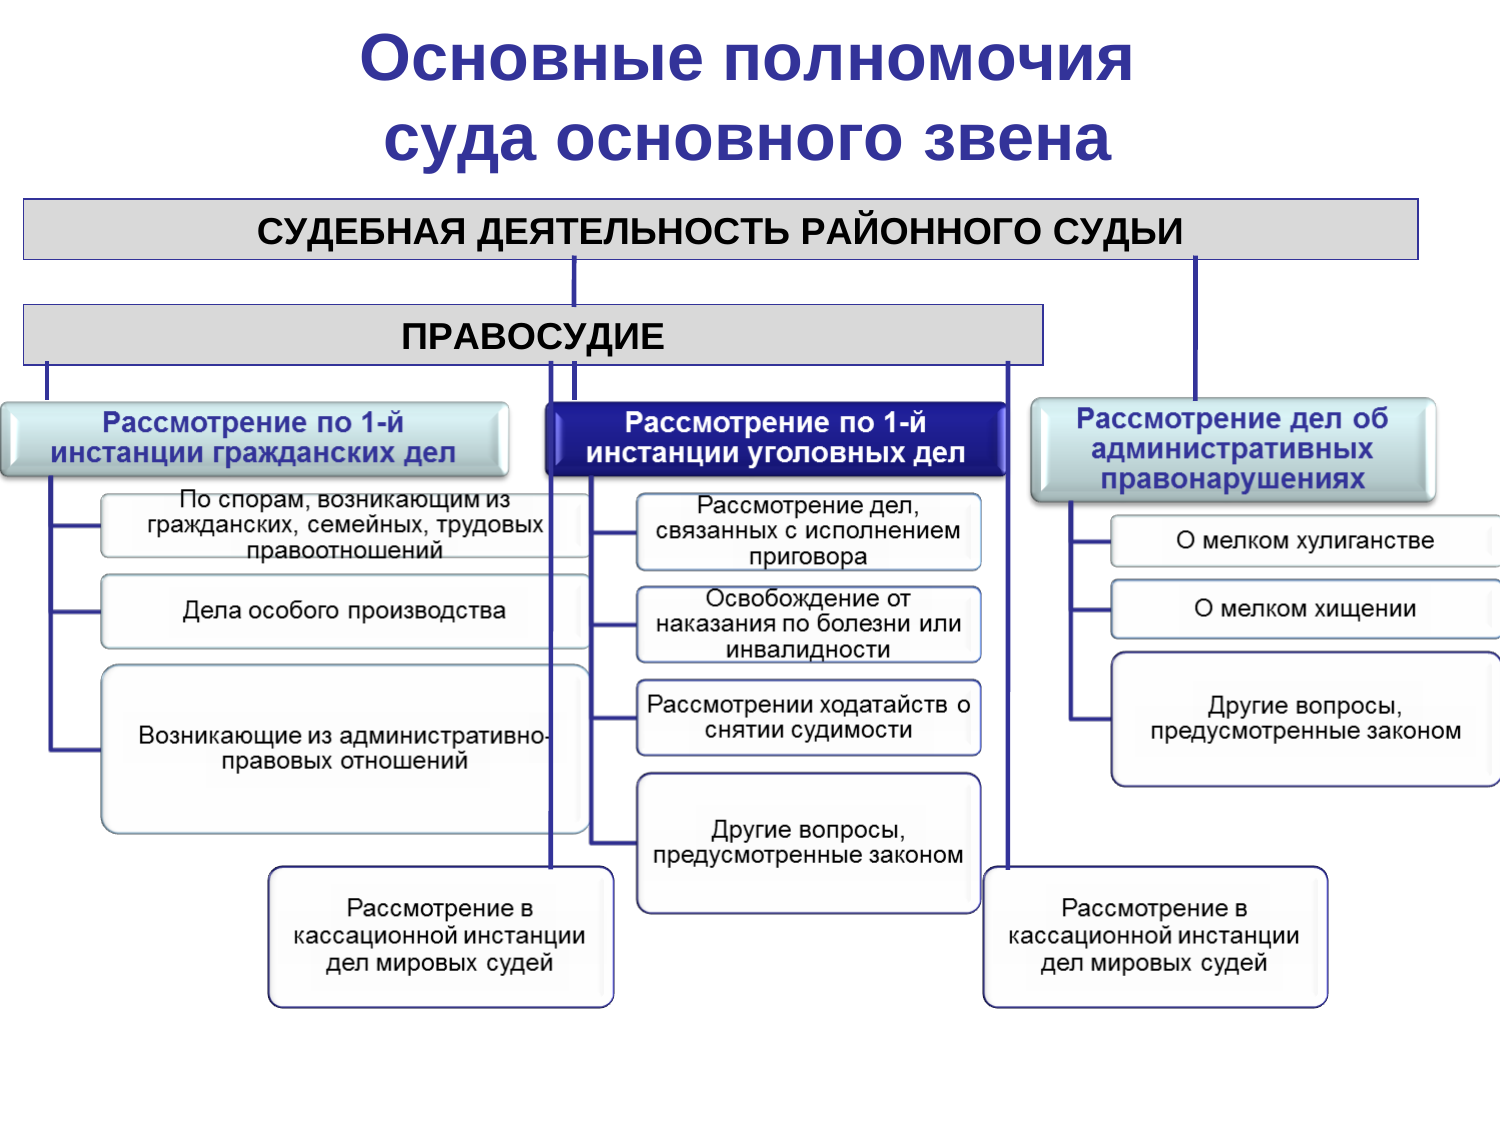

# Основные полномочия суда основного звена
СУДЕБНАЯ ДЕЯТЕЛЬНОСТЬ РАЙОННОГО СУДЬИ
ПРАВОСУДИЕ